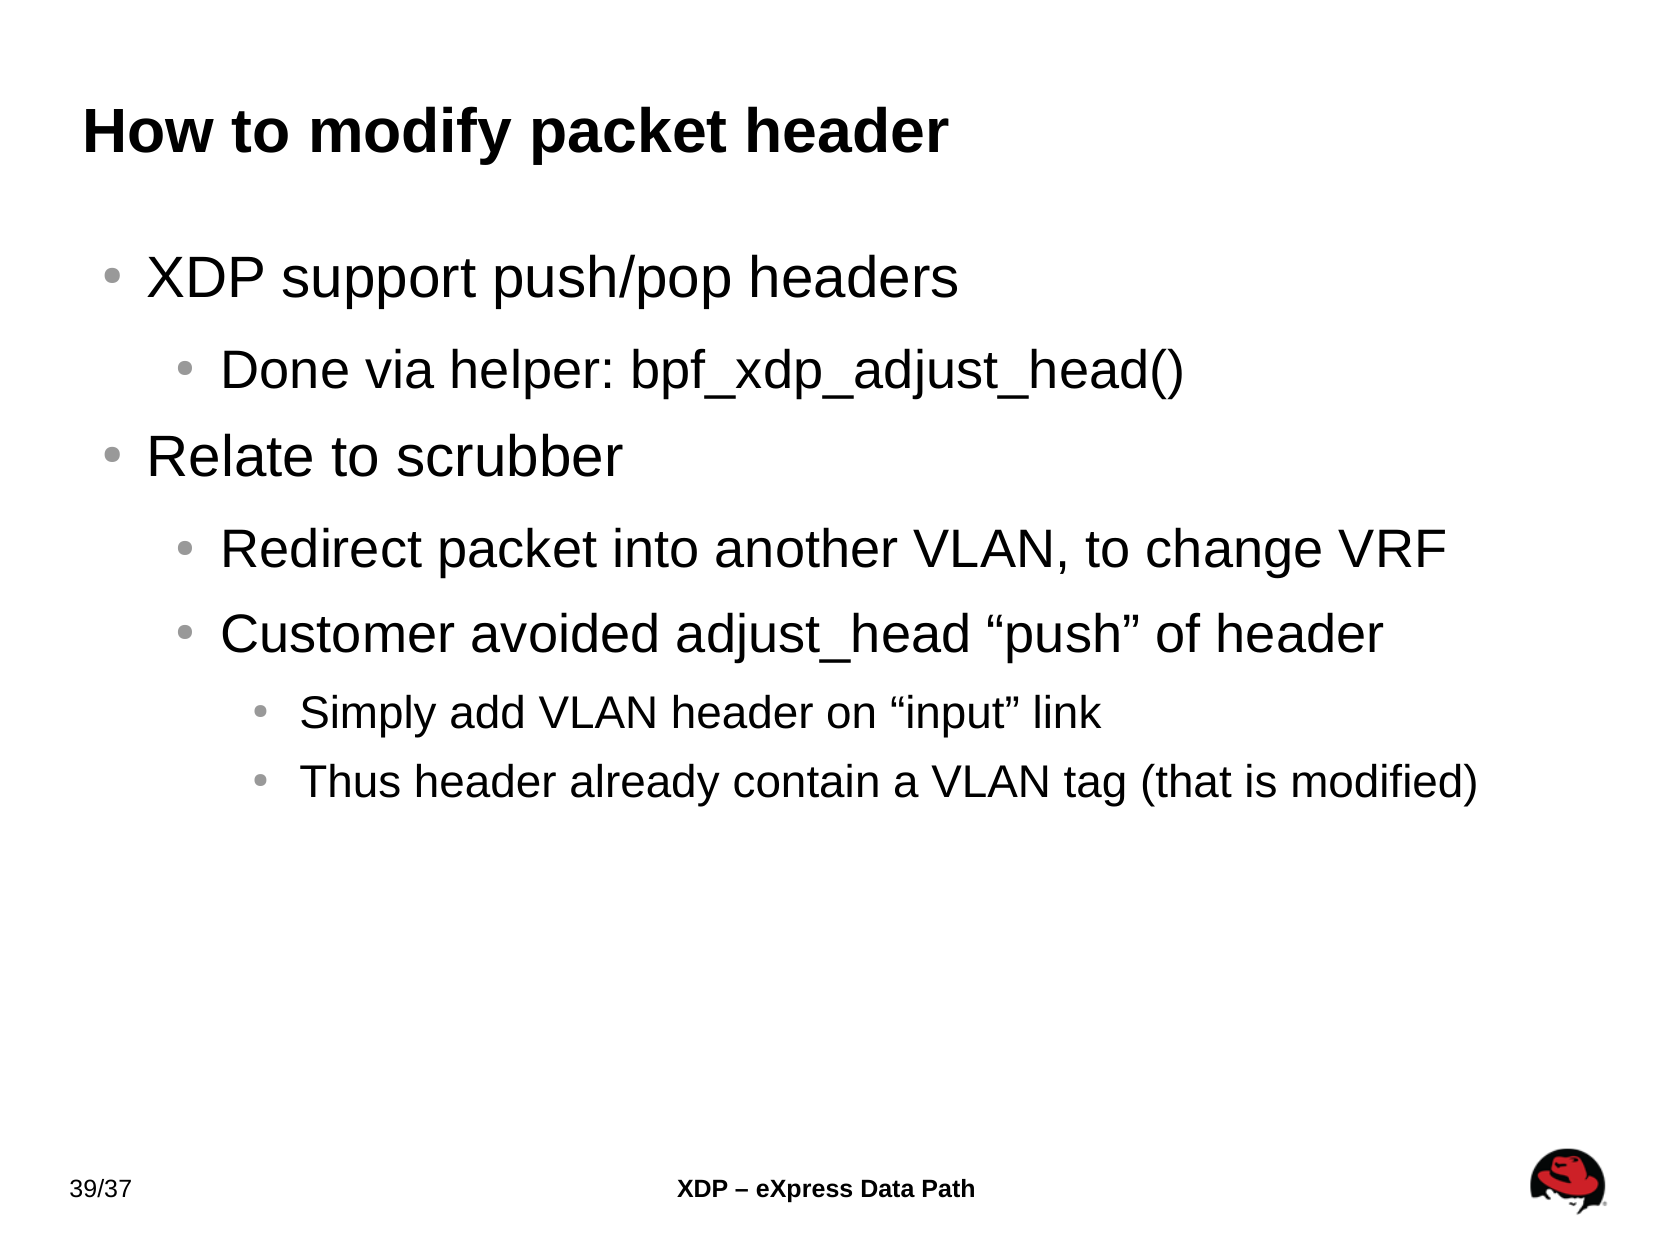

# How to modify packet header
XDP support push/pop headers
Done via helper: bpf_xdp_adjust_head()
Relate to scrubber
Redirect packet into another VLAN, to change VRF
Customer avoided adjust_head “push” of header
Simply add VLAN header on “input” link
Thus header already contain a VLAN tag (that is modified)